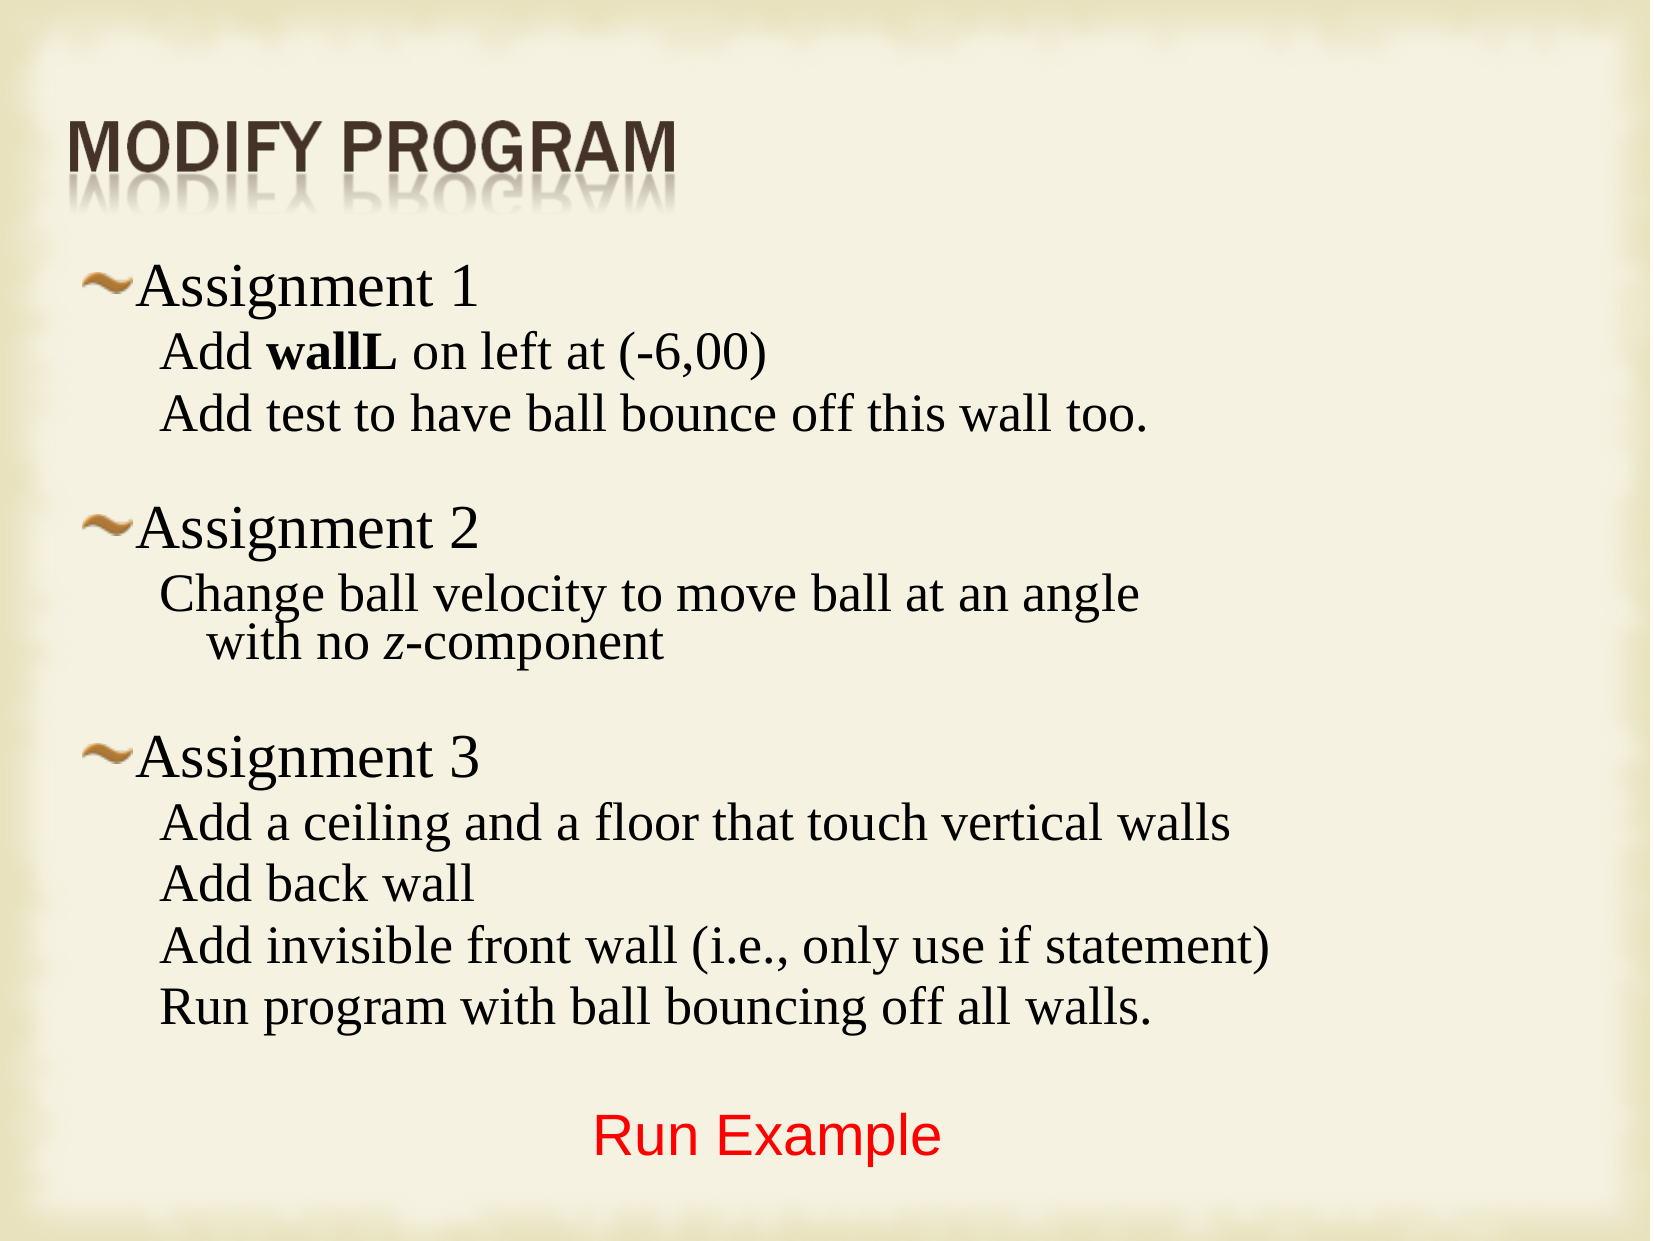

# Assignment 1
Add wallL on left at (-6,00)
Add test to have ball bounce off this wall too.
Assignment 2
Change ball velocity to move ball at an angle
with no z-component
Assignment 3
Add a ceiling and a floor that touch vertical walls
Add back wall
Add invisible front wall (i.e., only use if statement)
Run program with ball bouncing off all walls.
Run Example